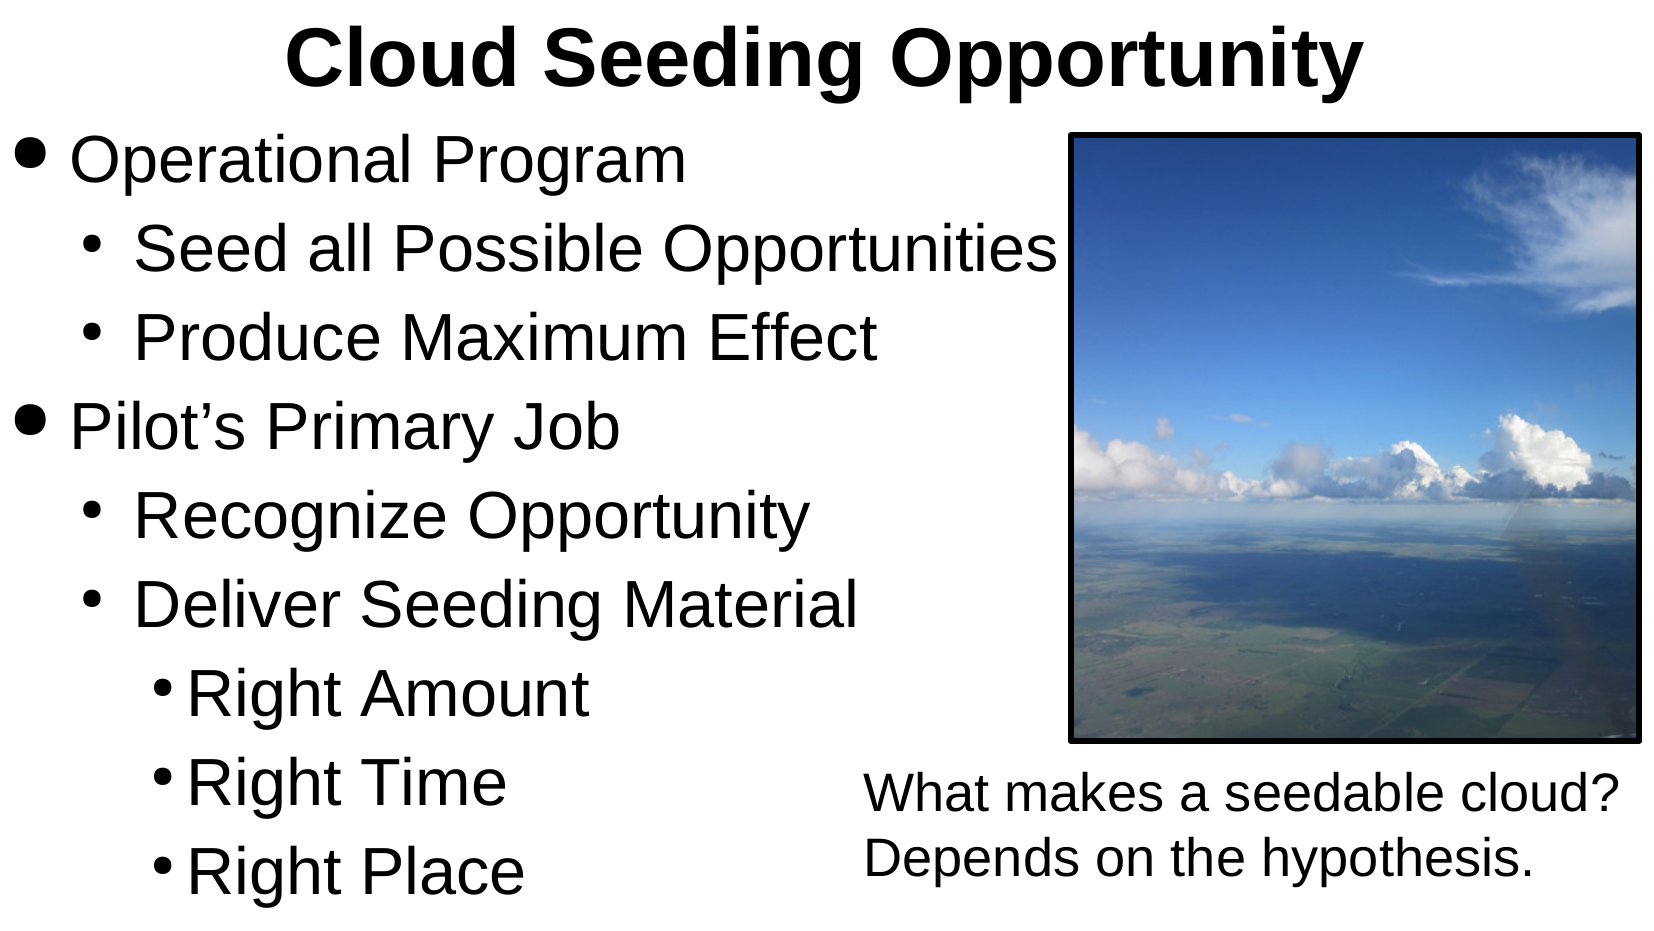

# Cloud Seeding Opportunity
 Operational Program
 Seed all Possible Opportunities
 Produce Maximum Effect
 Pilot’s Primary Job
 Recognize Opportunity
 Deliver Seeding Material
Right Amount
Right Time
Right Place
What makes a seedable cloud?
Depends on the hypothesis.